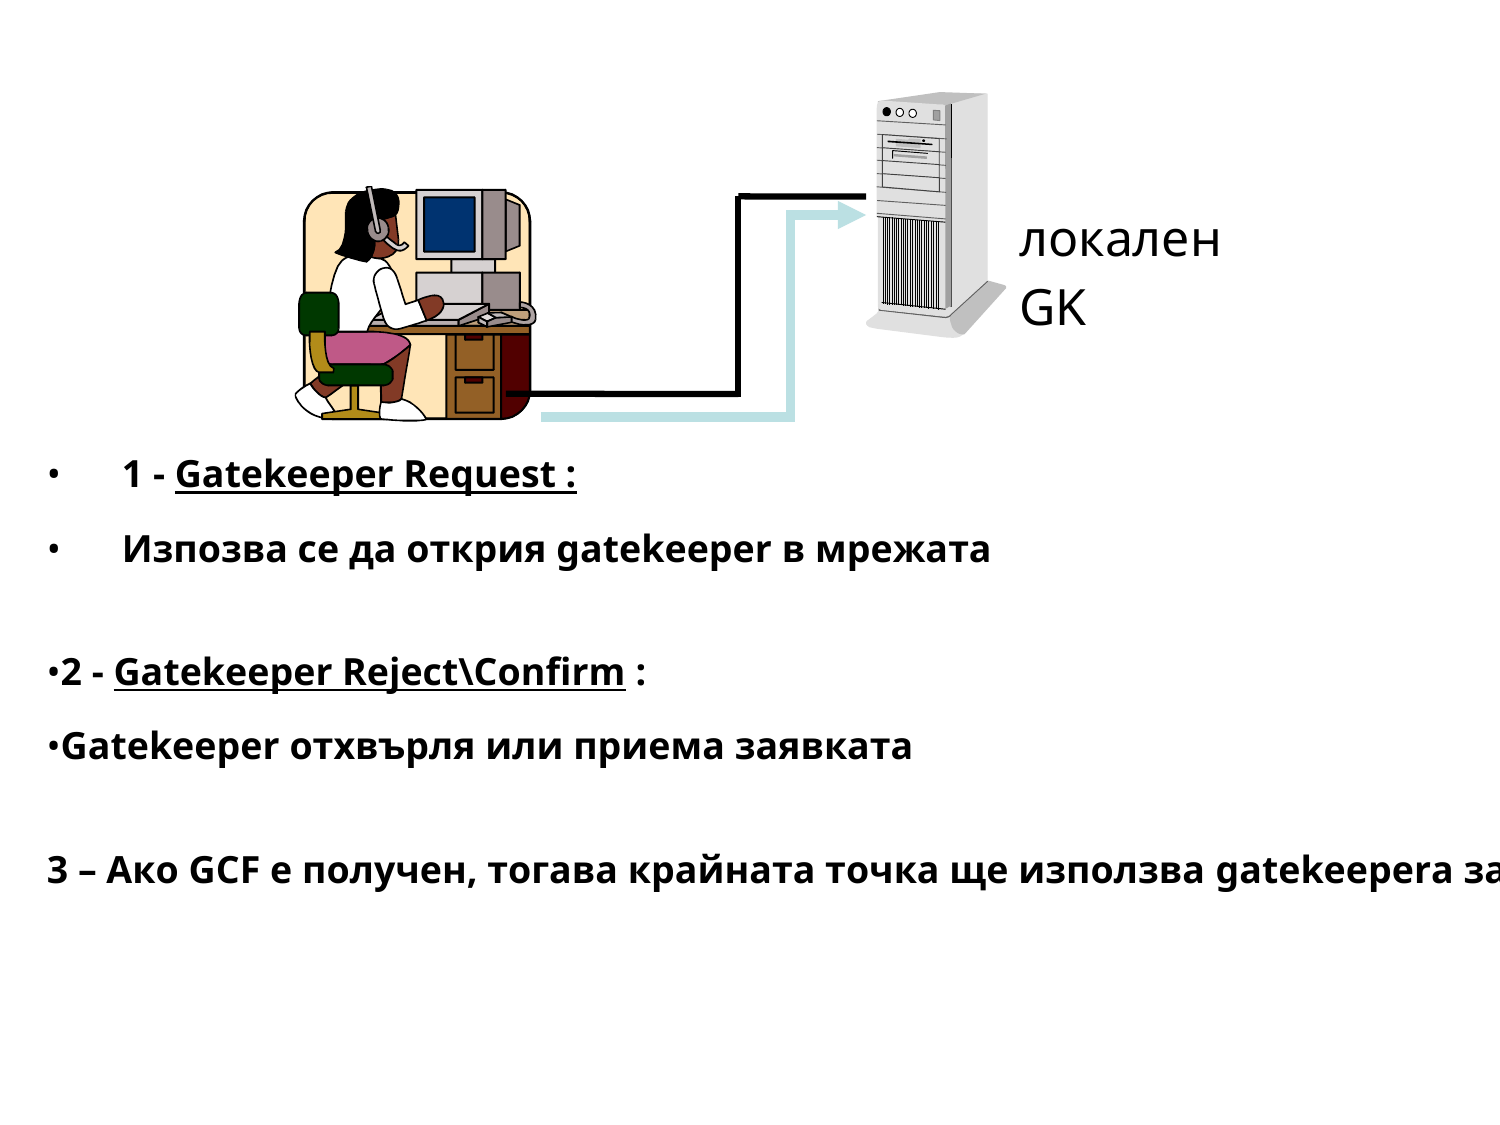

локален GK
1 - Gatekeeper Request :
Изпозва се да открия gatekeeper в мрежата
2 - Gatekeeper Reject\Confirm :
Gatekeeper отхвърля или приема заявката
3 – Ако GCF е получен, тогава крайната точка ще използва gatekeepera за RAS съобщения.